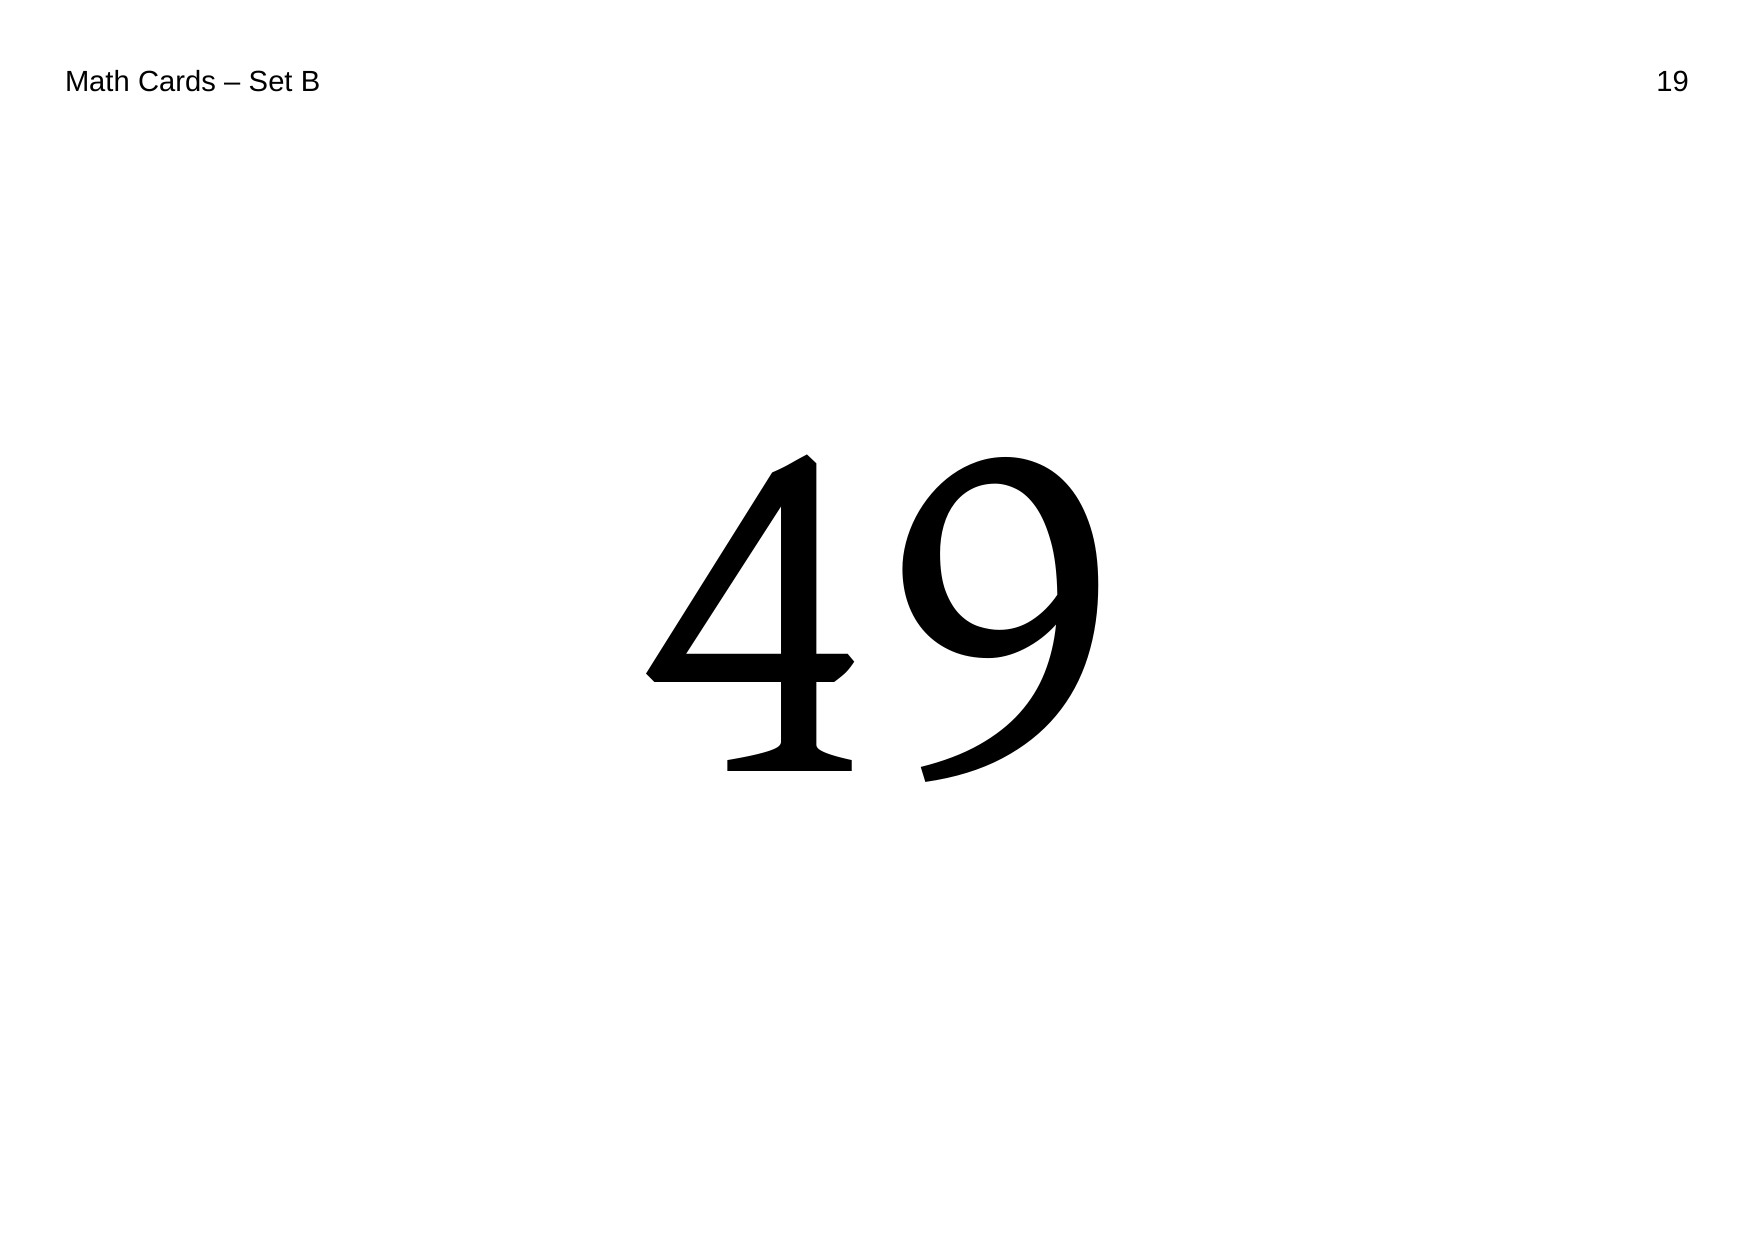

Math Cards – Set B
19
49